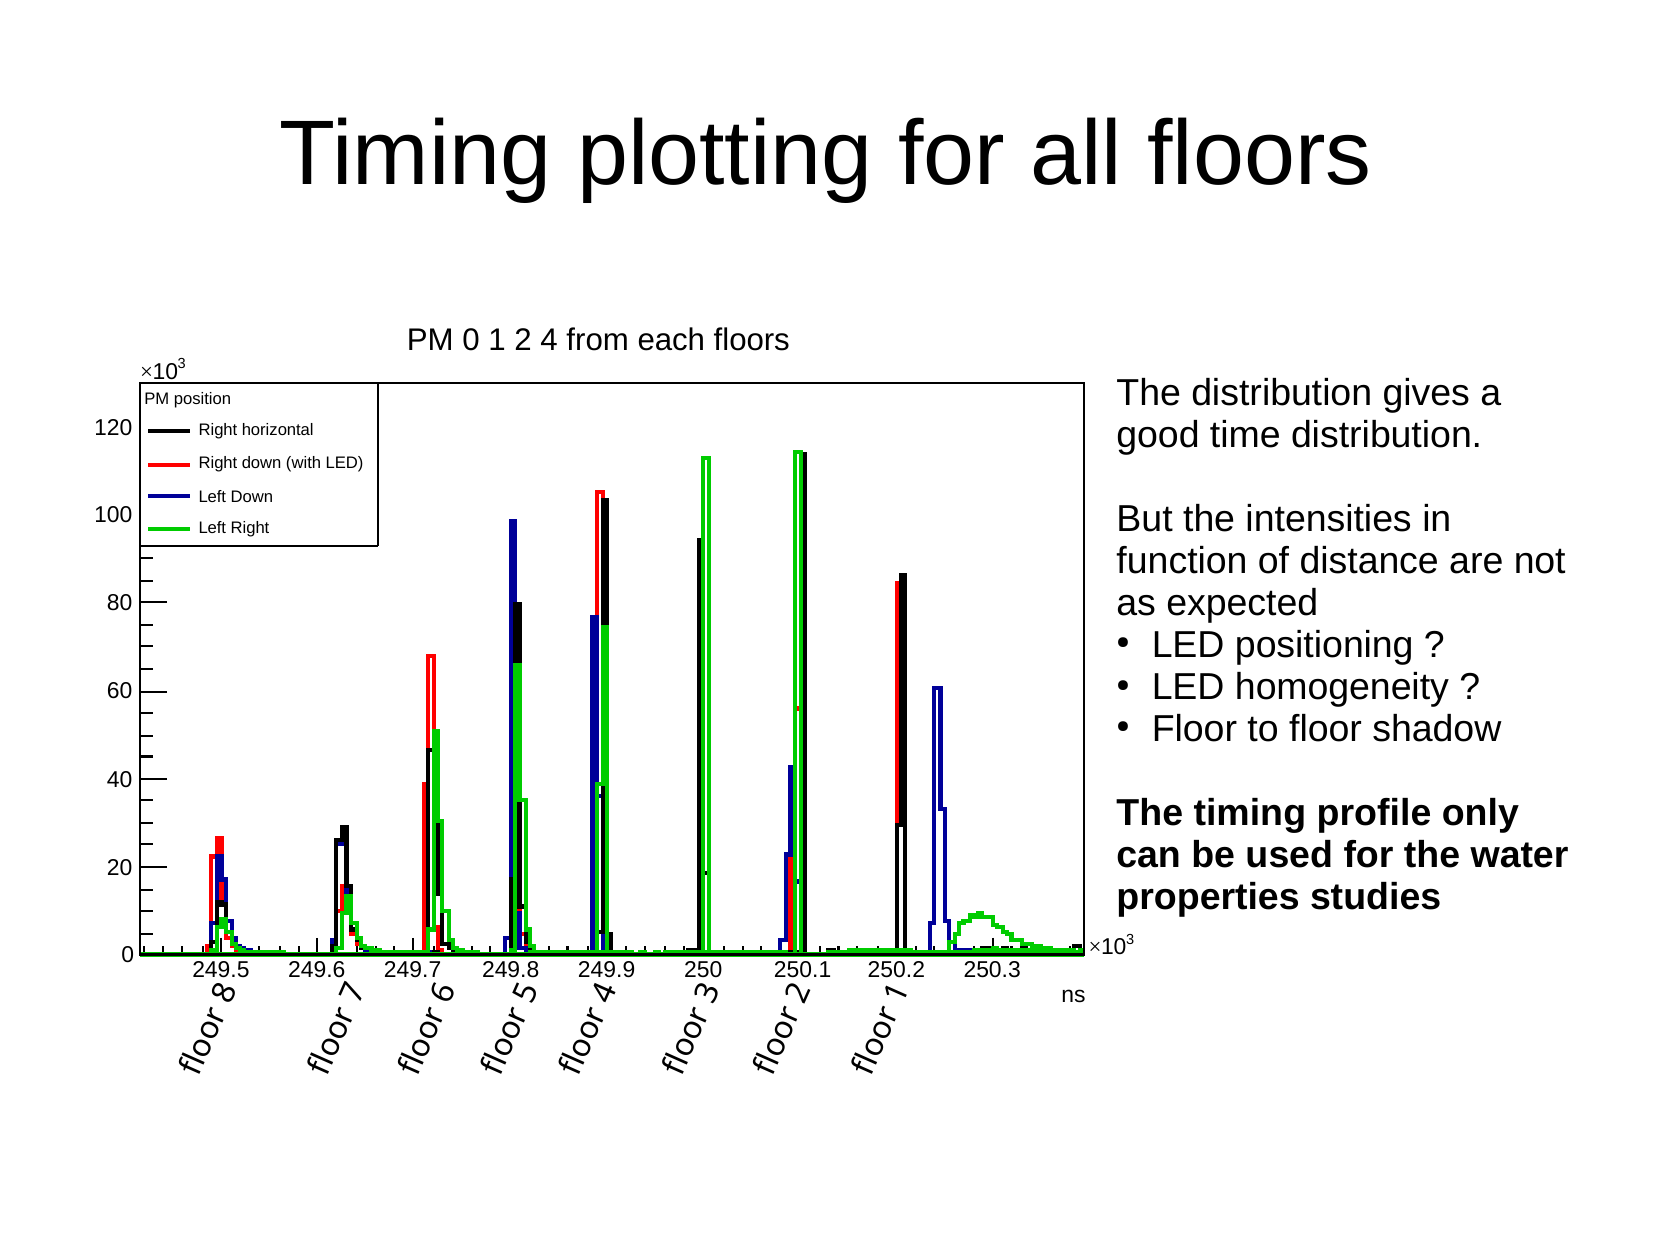

# Timing plotting for all floors
The distribution gives a good time distribution.
But the intensities in function of distance are not as expected
LED positioning ?
LED homogeneity ?
Floor to floor shadow
The timing profile only can be used for the water properties studies